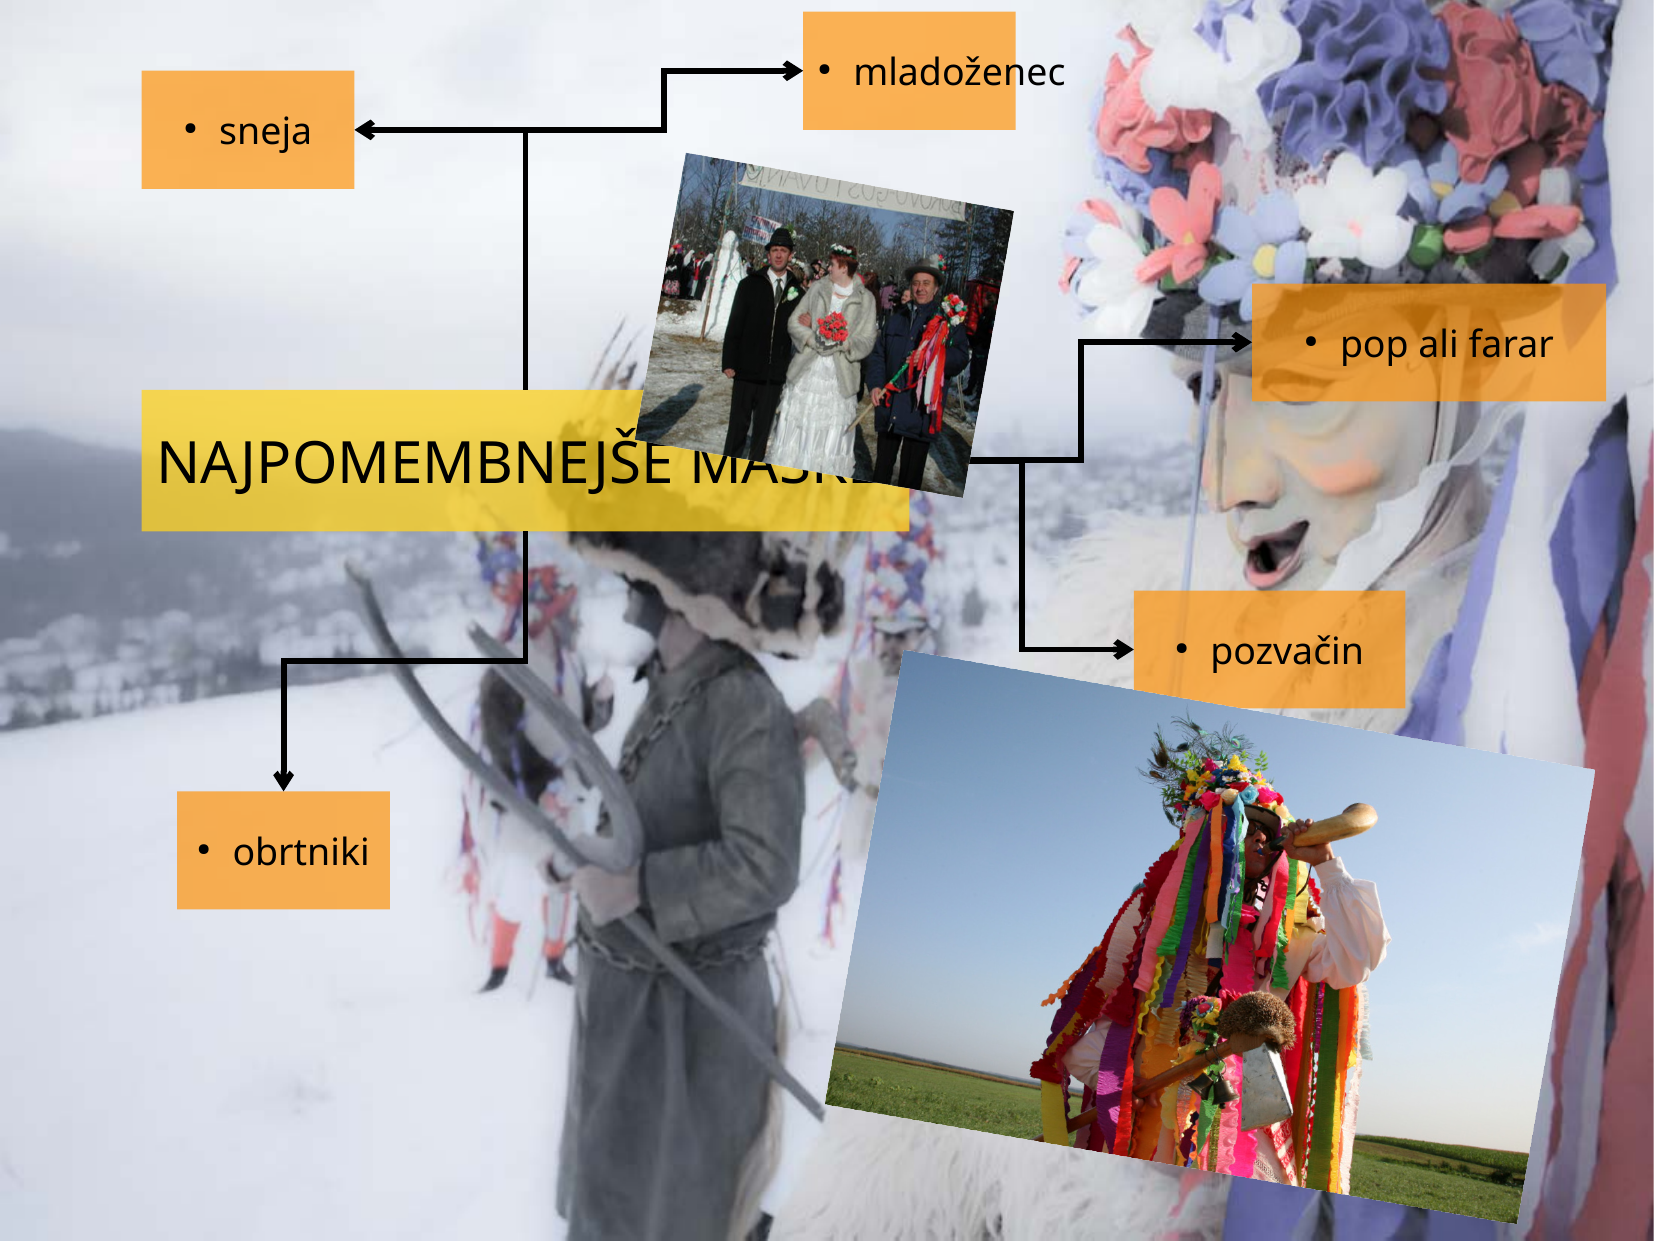

mladoženec
sneja
pop ali farar
NAJPOMEMBNEJŠE MASKE
pozvačin
obrtniki